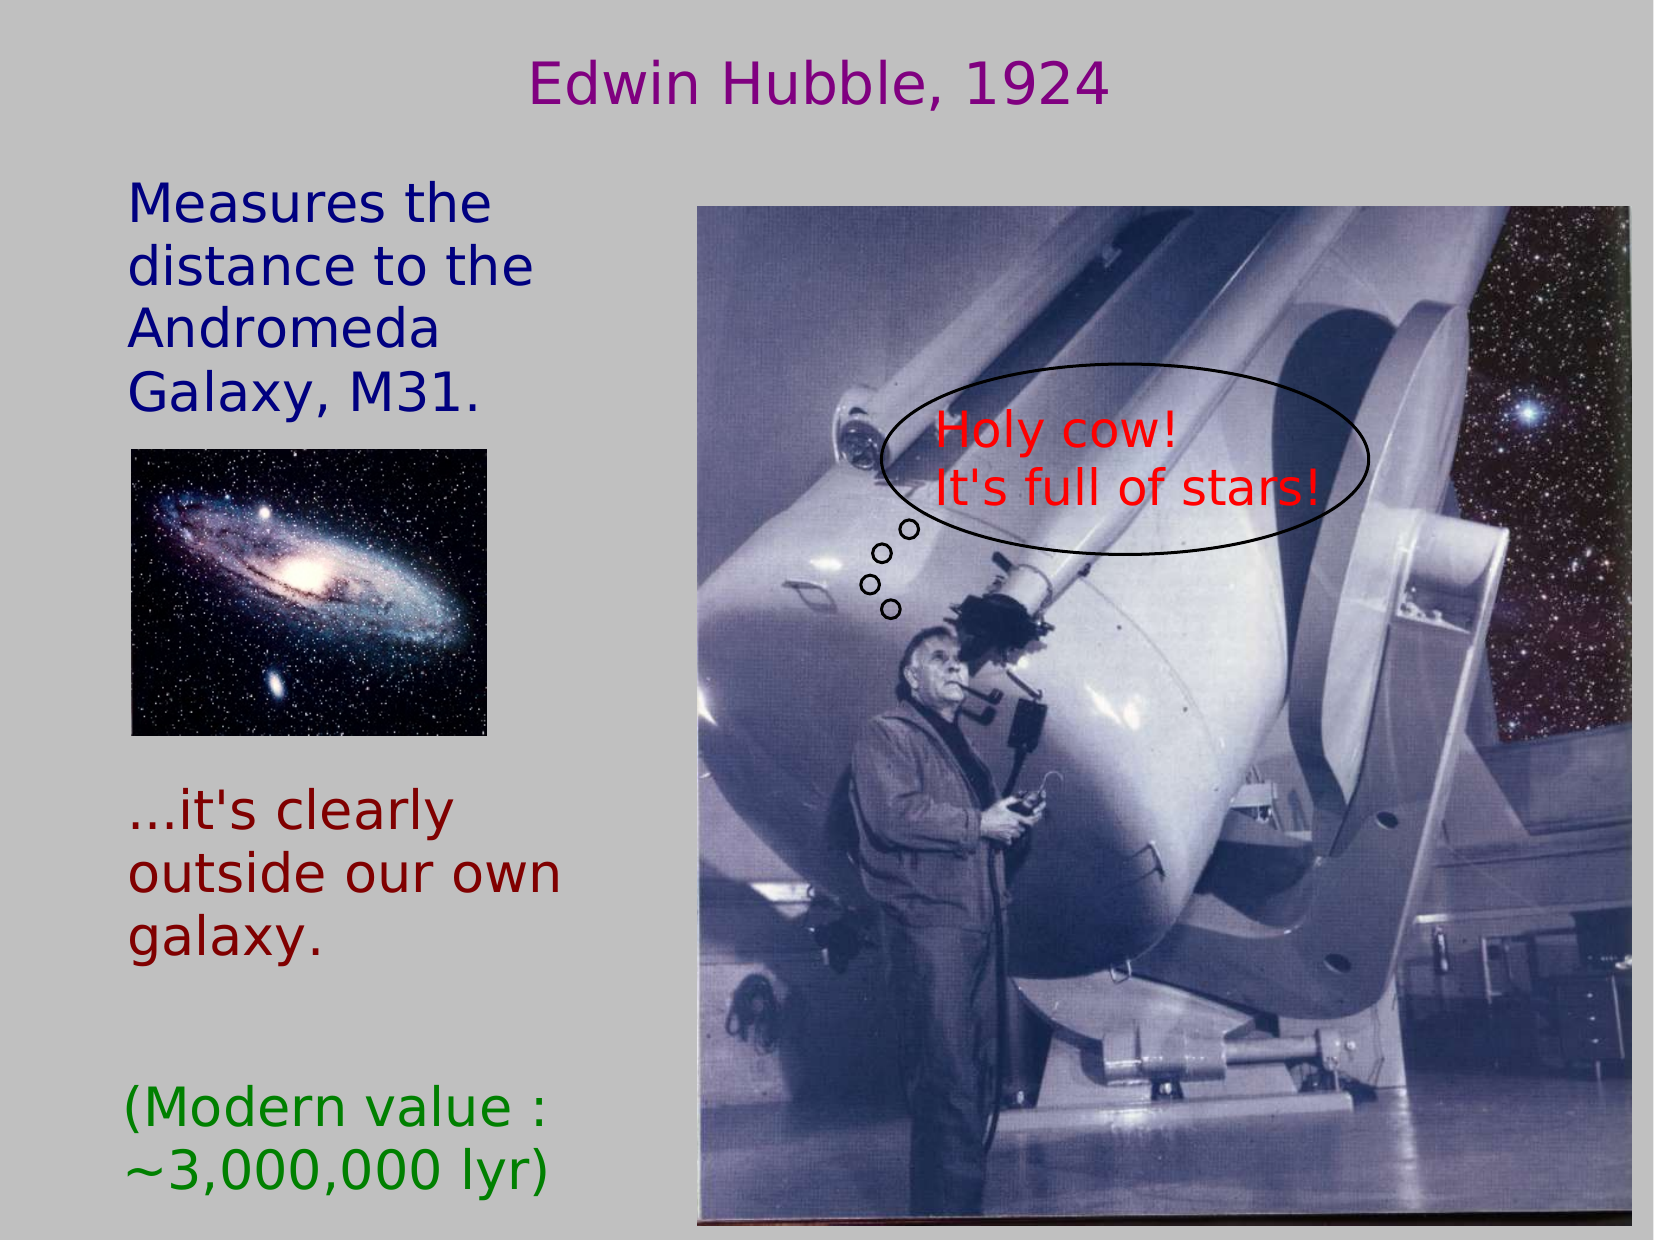

Edwin Hubble, 1924
Measures the distance to the Andromeda Galaxy, M31.
Holy cow!
It's full of stars!
...it's clearly outside our own galaxy.
(Modern value :
~3,000,000 lyr)